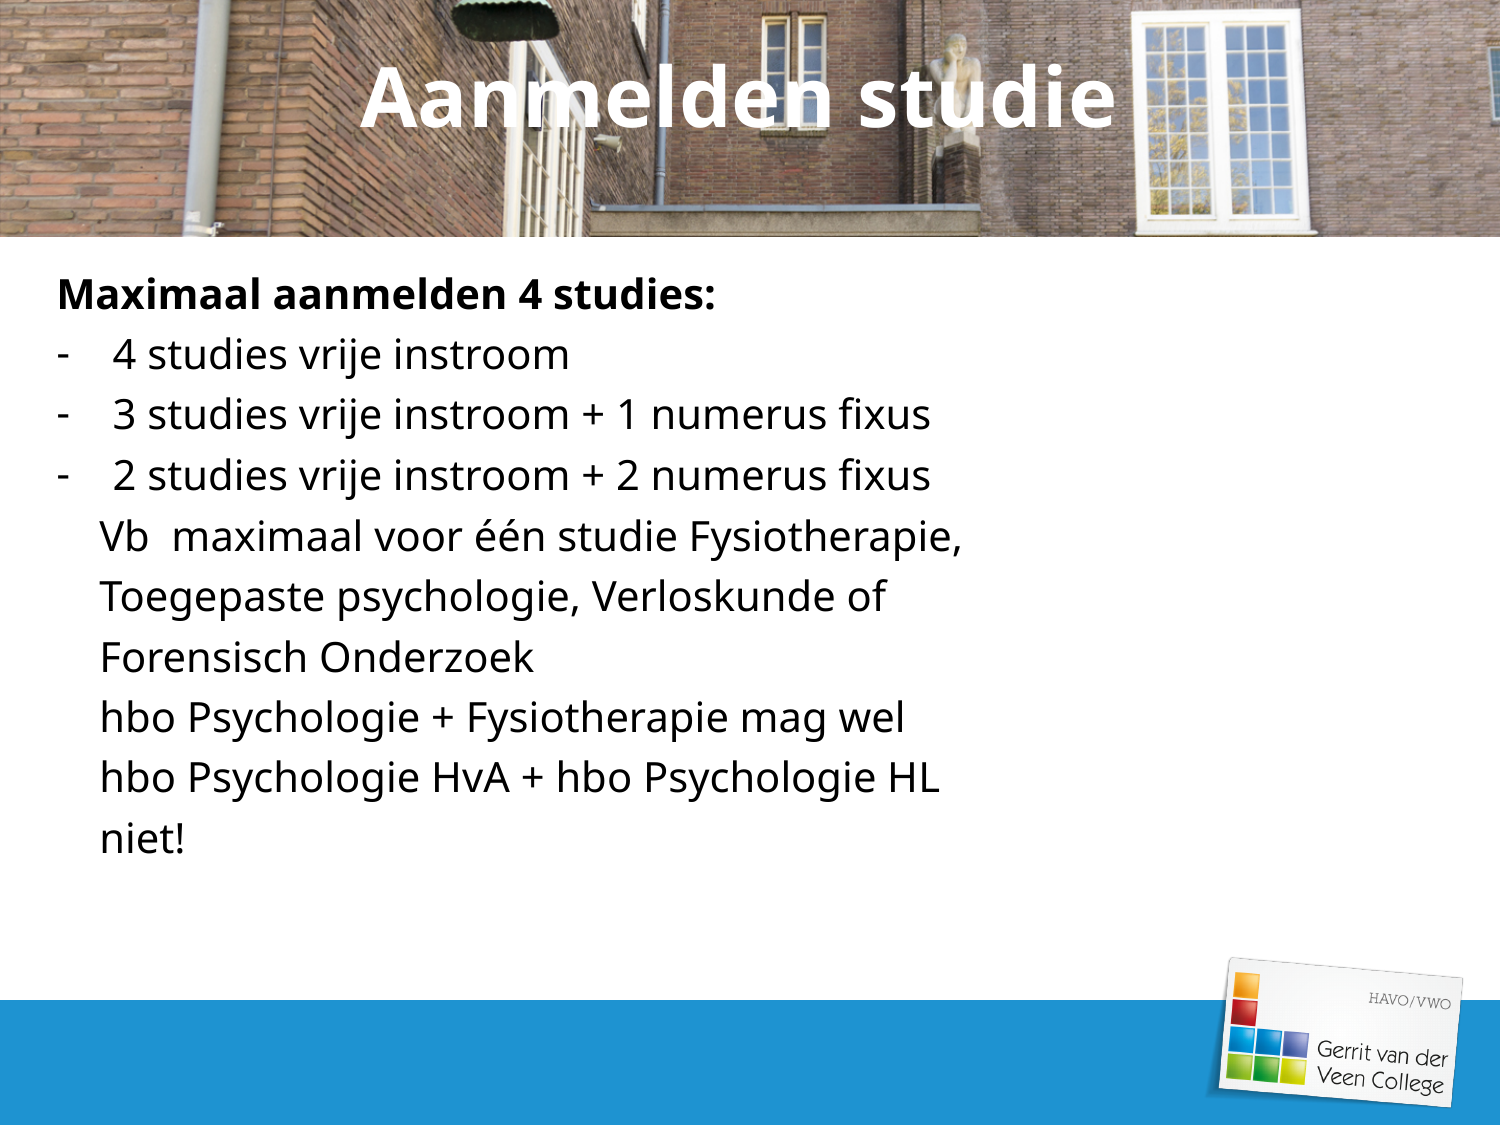

Aanmelden studie
# Maximaal aanmelden 4 studies:
4 studies vrije instroom
3 studies vrije instroom + 1 numerus fixus
2 studies vrije instroom + 2 numerus fixus
 Vb maximaal voor één studie Fysiotherapie,
 Toegepaste psychologie, Verloskunde of
 Forensisch Onderzoek
 hbo Psychologie + Fysiotherapie mag wel
 hbo Psychologie HvA + hbo Psychologie HL
 niet!